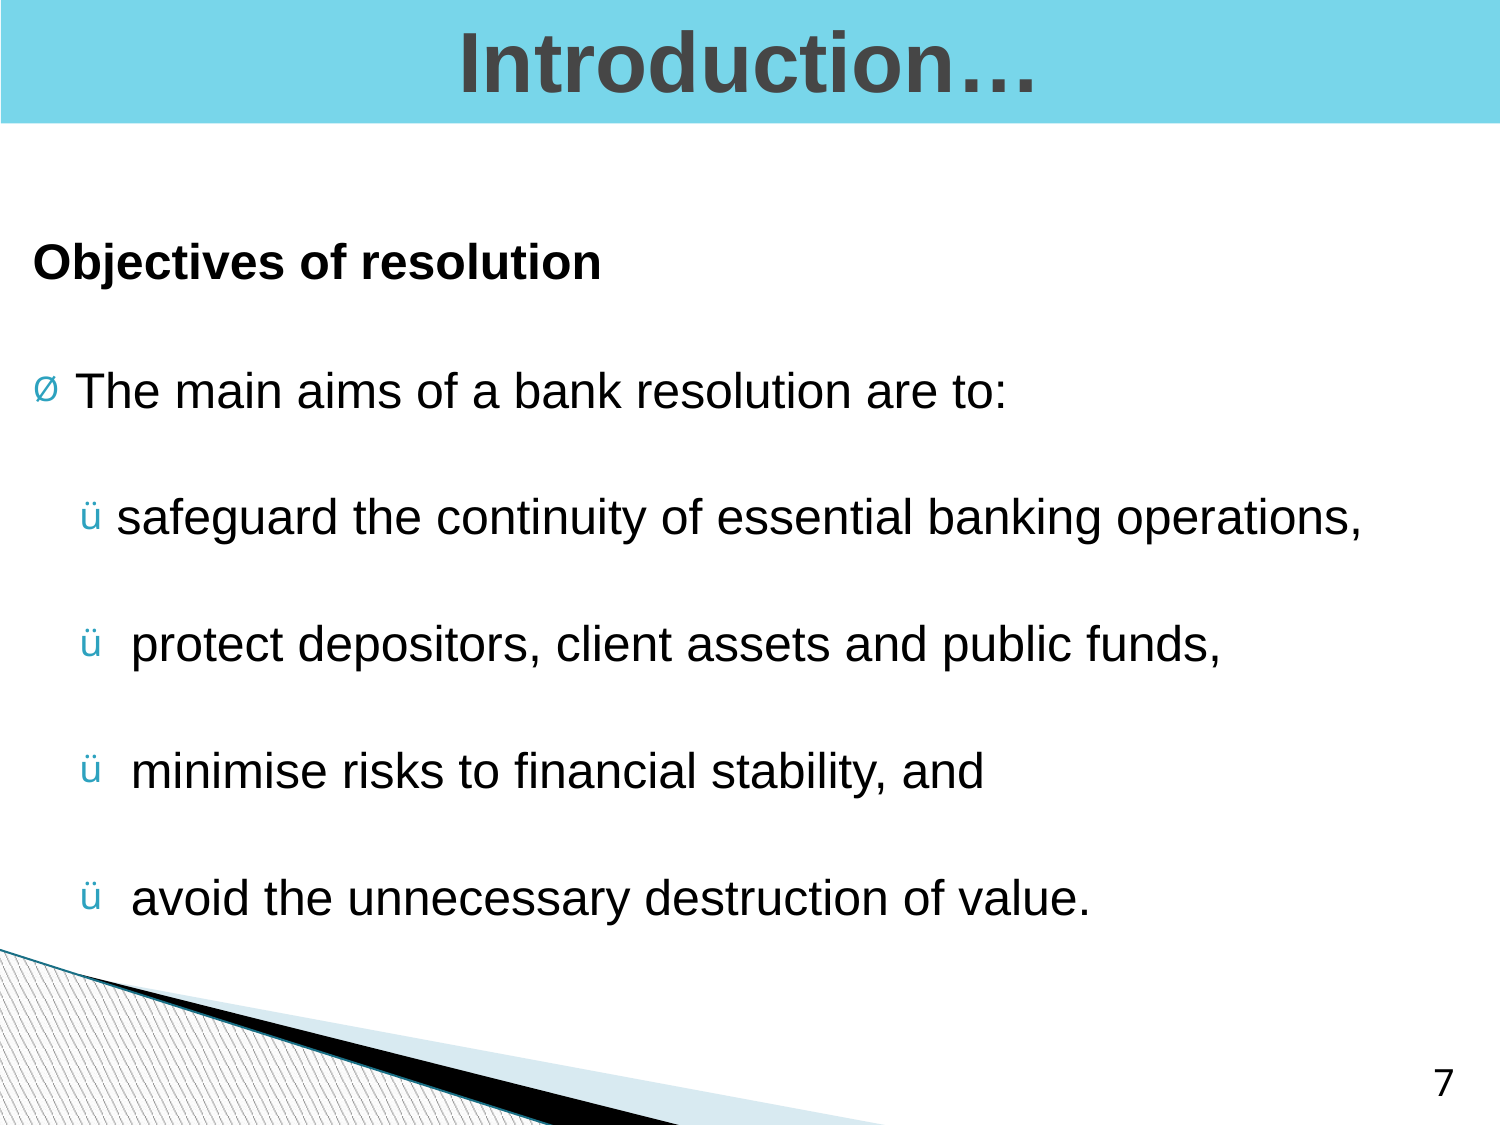

Introduction…
# Objectives of resolution
The main aims of a bank resolution are to:
safeguard the continuity of essential banking operations,
 protect depositors, client assets and public funds,
 minimise risks to financial stability, and
 avoid the unnecessary destruction of value.